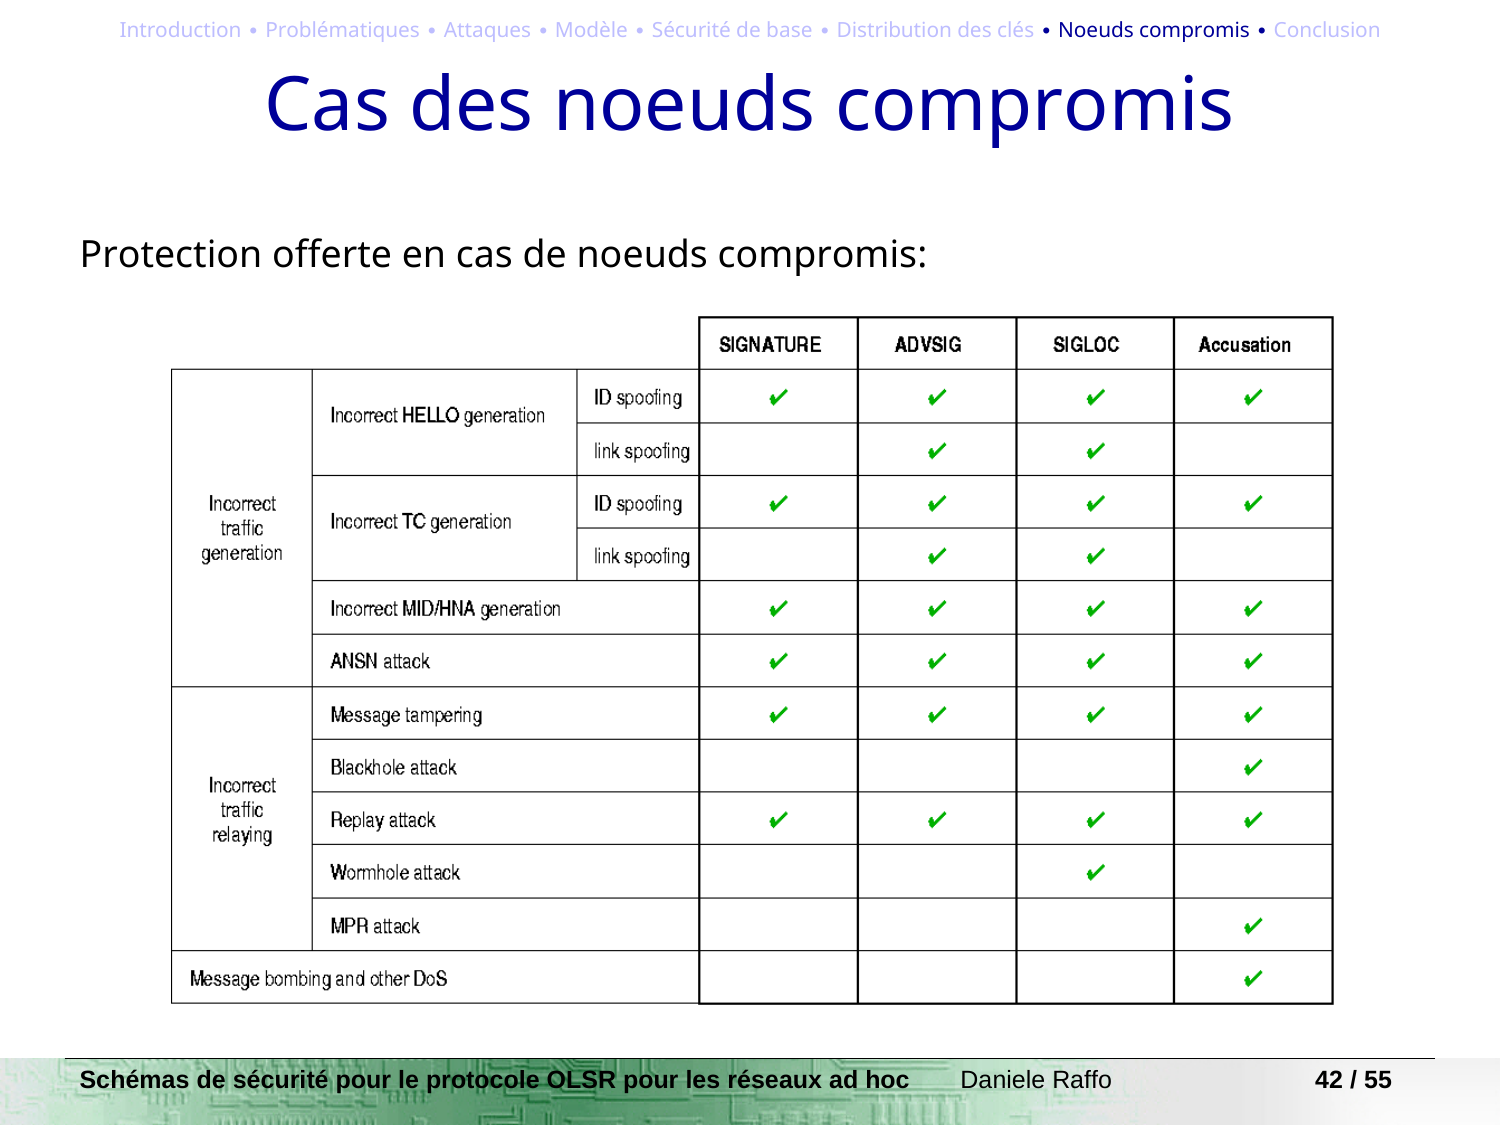

Introduction ∙ Problématiques ∙ Attaques ∙ Modèle ∙ Sécurité de base ∙ Distribution des clés ∙ Noeuds compromis ∙ Conclusion
Cas des noeuds compromis
Protection offerte en cas de noeuds compromis:
42
Schémas de sécurité pour le protocole OLSR pour les réseaux ad hoc Daniele Raffo